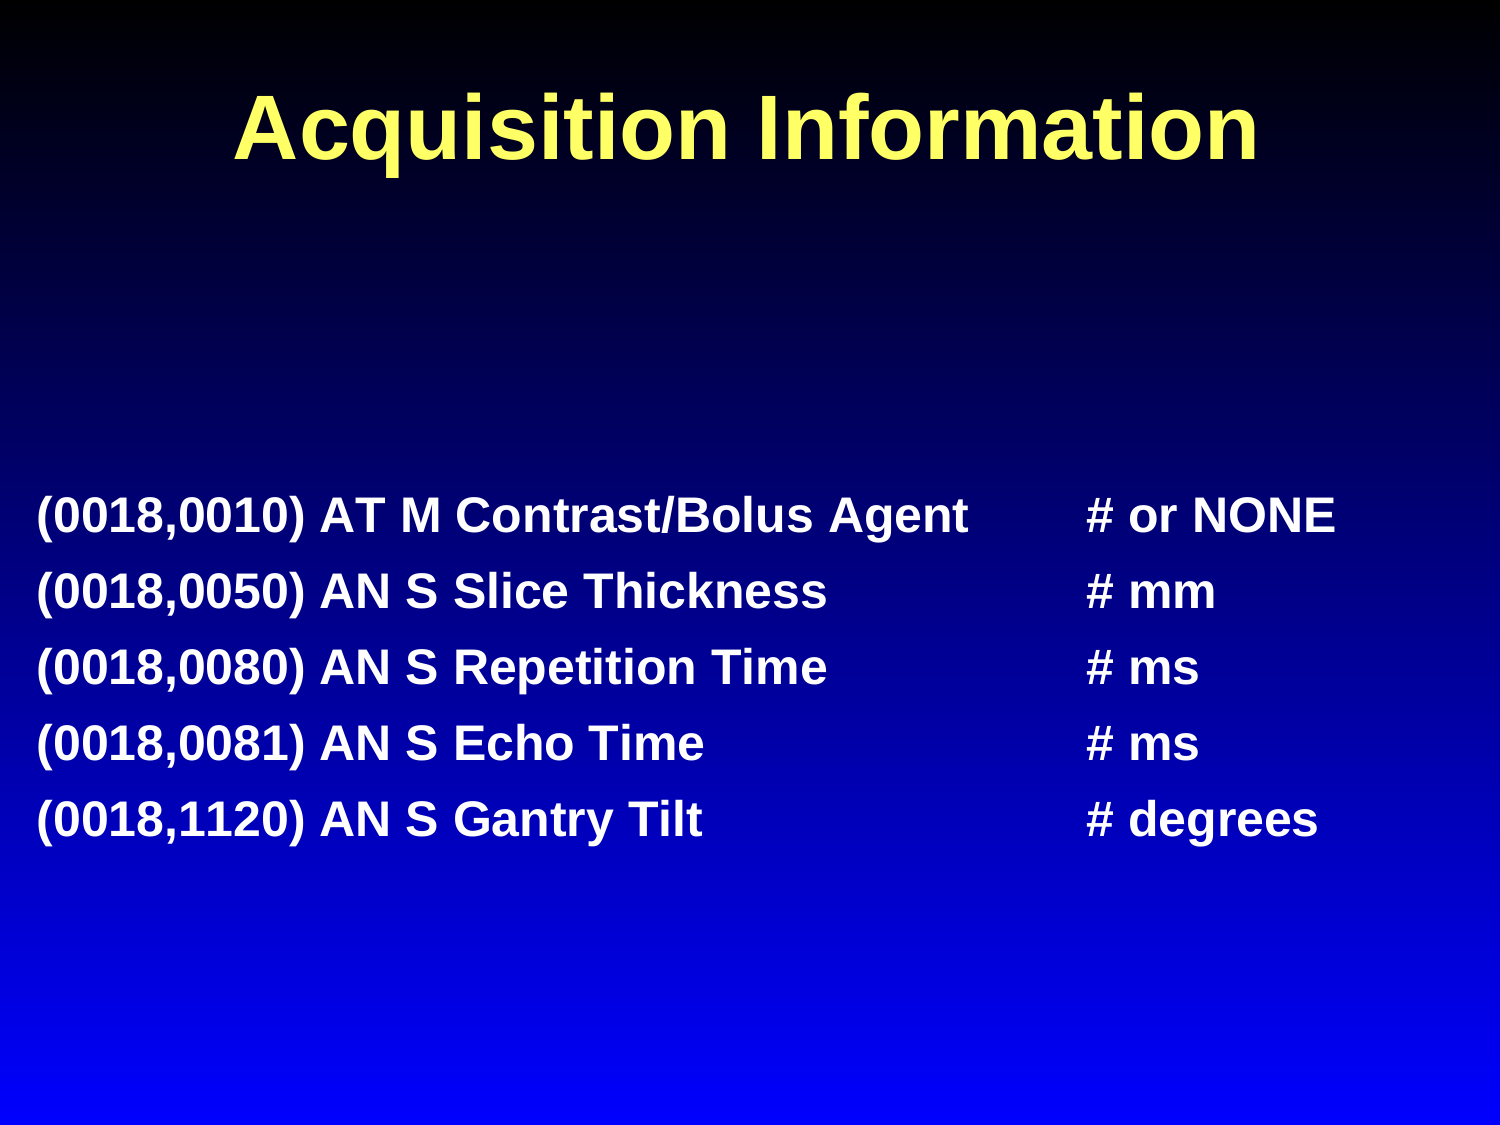

# Acquisition Information
(0018,0010) AT M Contrast/Bolus Agent 	# or NONE
(0018,0050) AN S Slice Thickness 		# mm
(0018,0080) AN S Repetition Time 		# ms
(0018,0081) AN S Echo Time 		# ms
(0018,1120) AN S Gantry Tilt 		# degrees